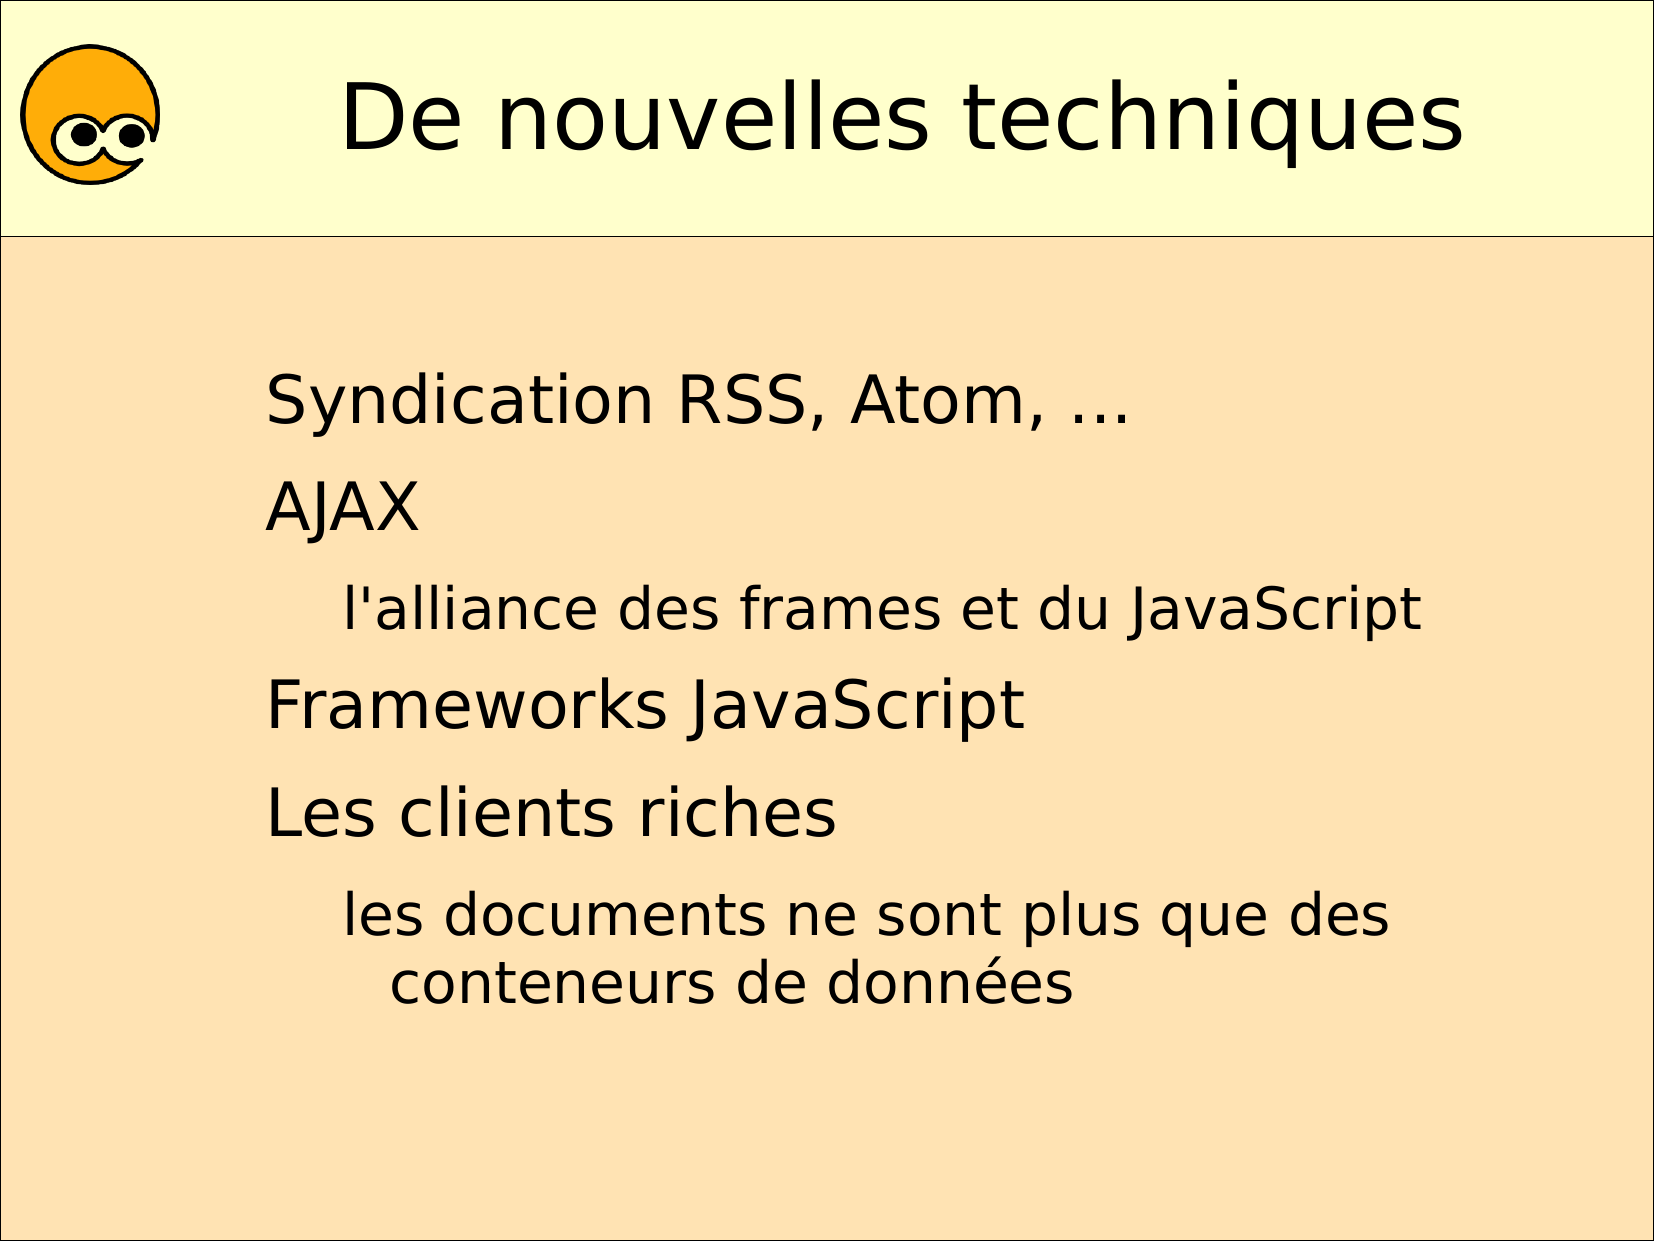

# De nouvelles techniques
Syndication RSS, Atom, ...
AJAX
l'alliance des frames et du JavaScript
Frameworks JavaScript
Les clients riches
les documents ne sont plus que des conteneurs de données